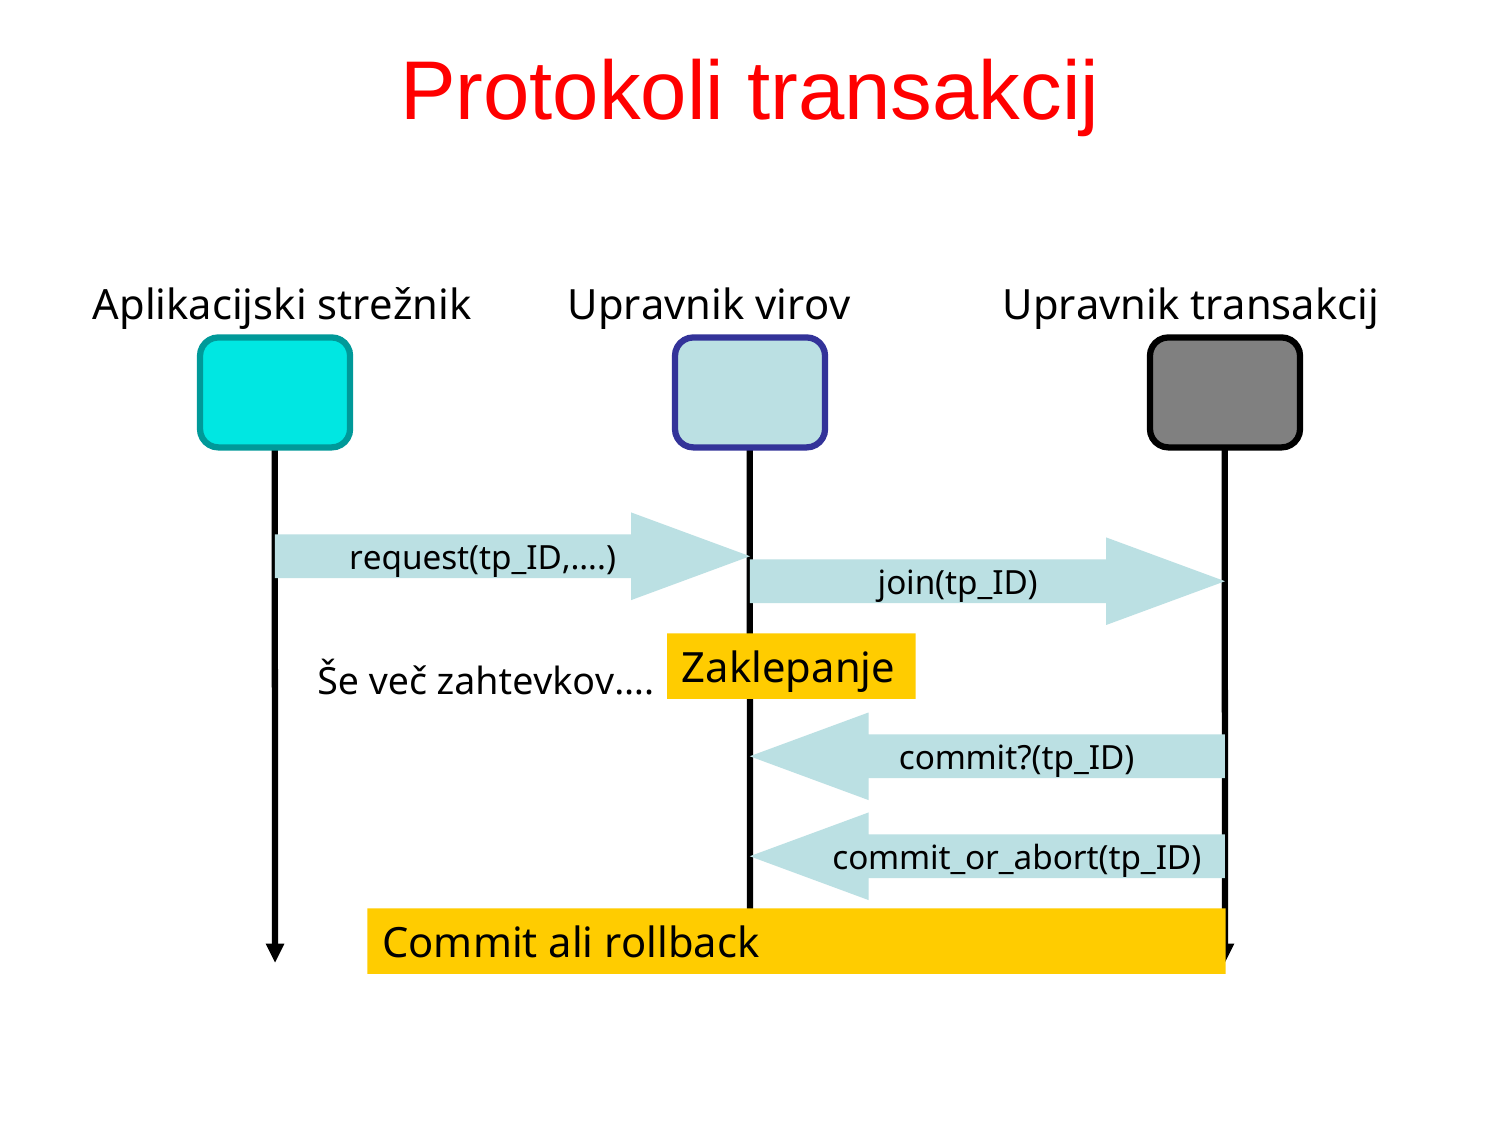

# Protokoli transakcij
Aplikacijski strežnik
Upravnik virov
Upravnik transakcij
request(tp_ID,….)
join(tp_ID)
Zaklepanje
Še več zahtevkov….
commit?(tp_ID)
commit_or_abort(tp_ID)
Commit ali rollback